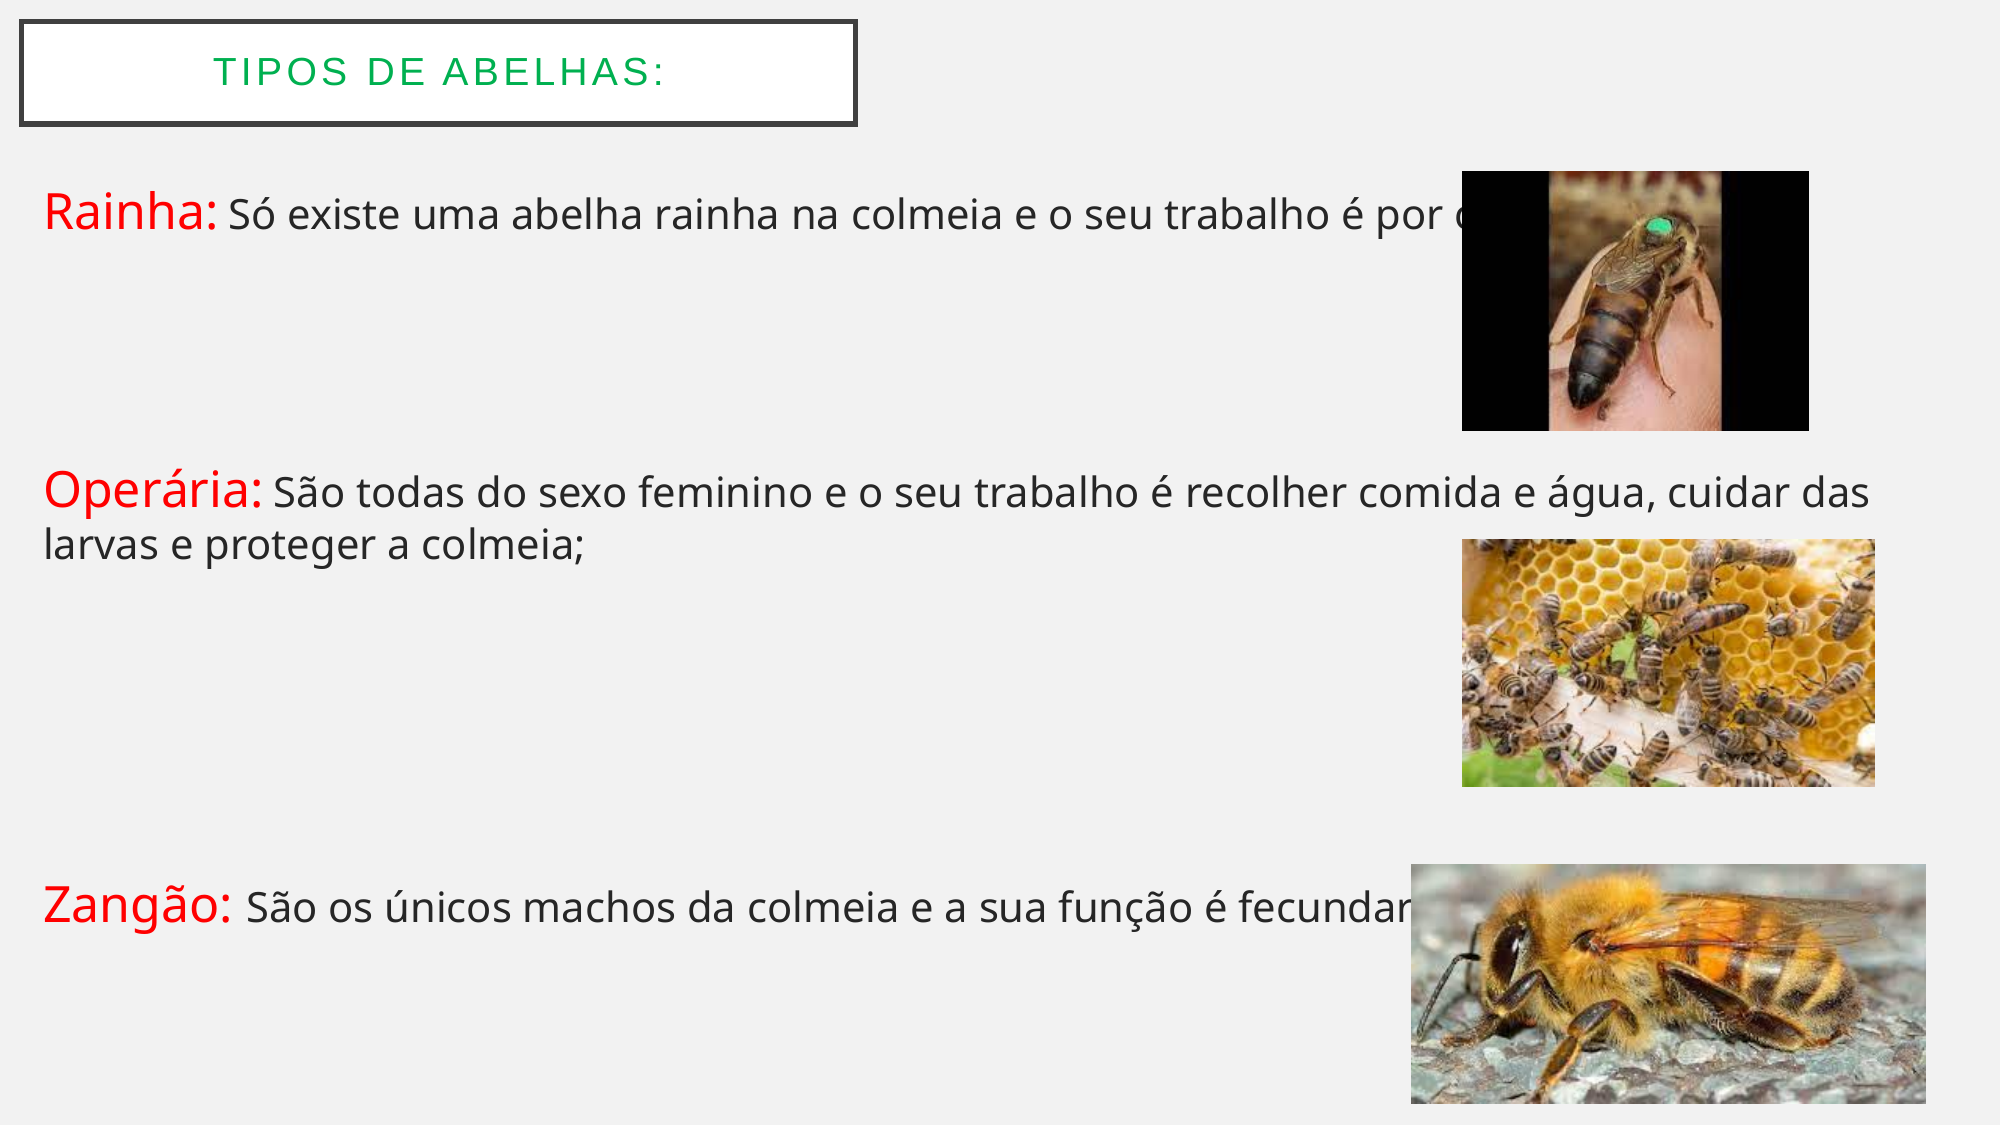

# Tipos de abelhas:
Rainha: Só existe uma abelha rainha na colmeia e o seu trabalho é por os ovos;
Operária: São todas do sexo feminino e o seu trabalho é recolher comida e água, cuidar das larvas e proteger a colmeia;
Zangão: São os únicos machos da colmeia e a sua função é fecundar a rainha;